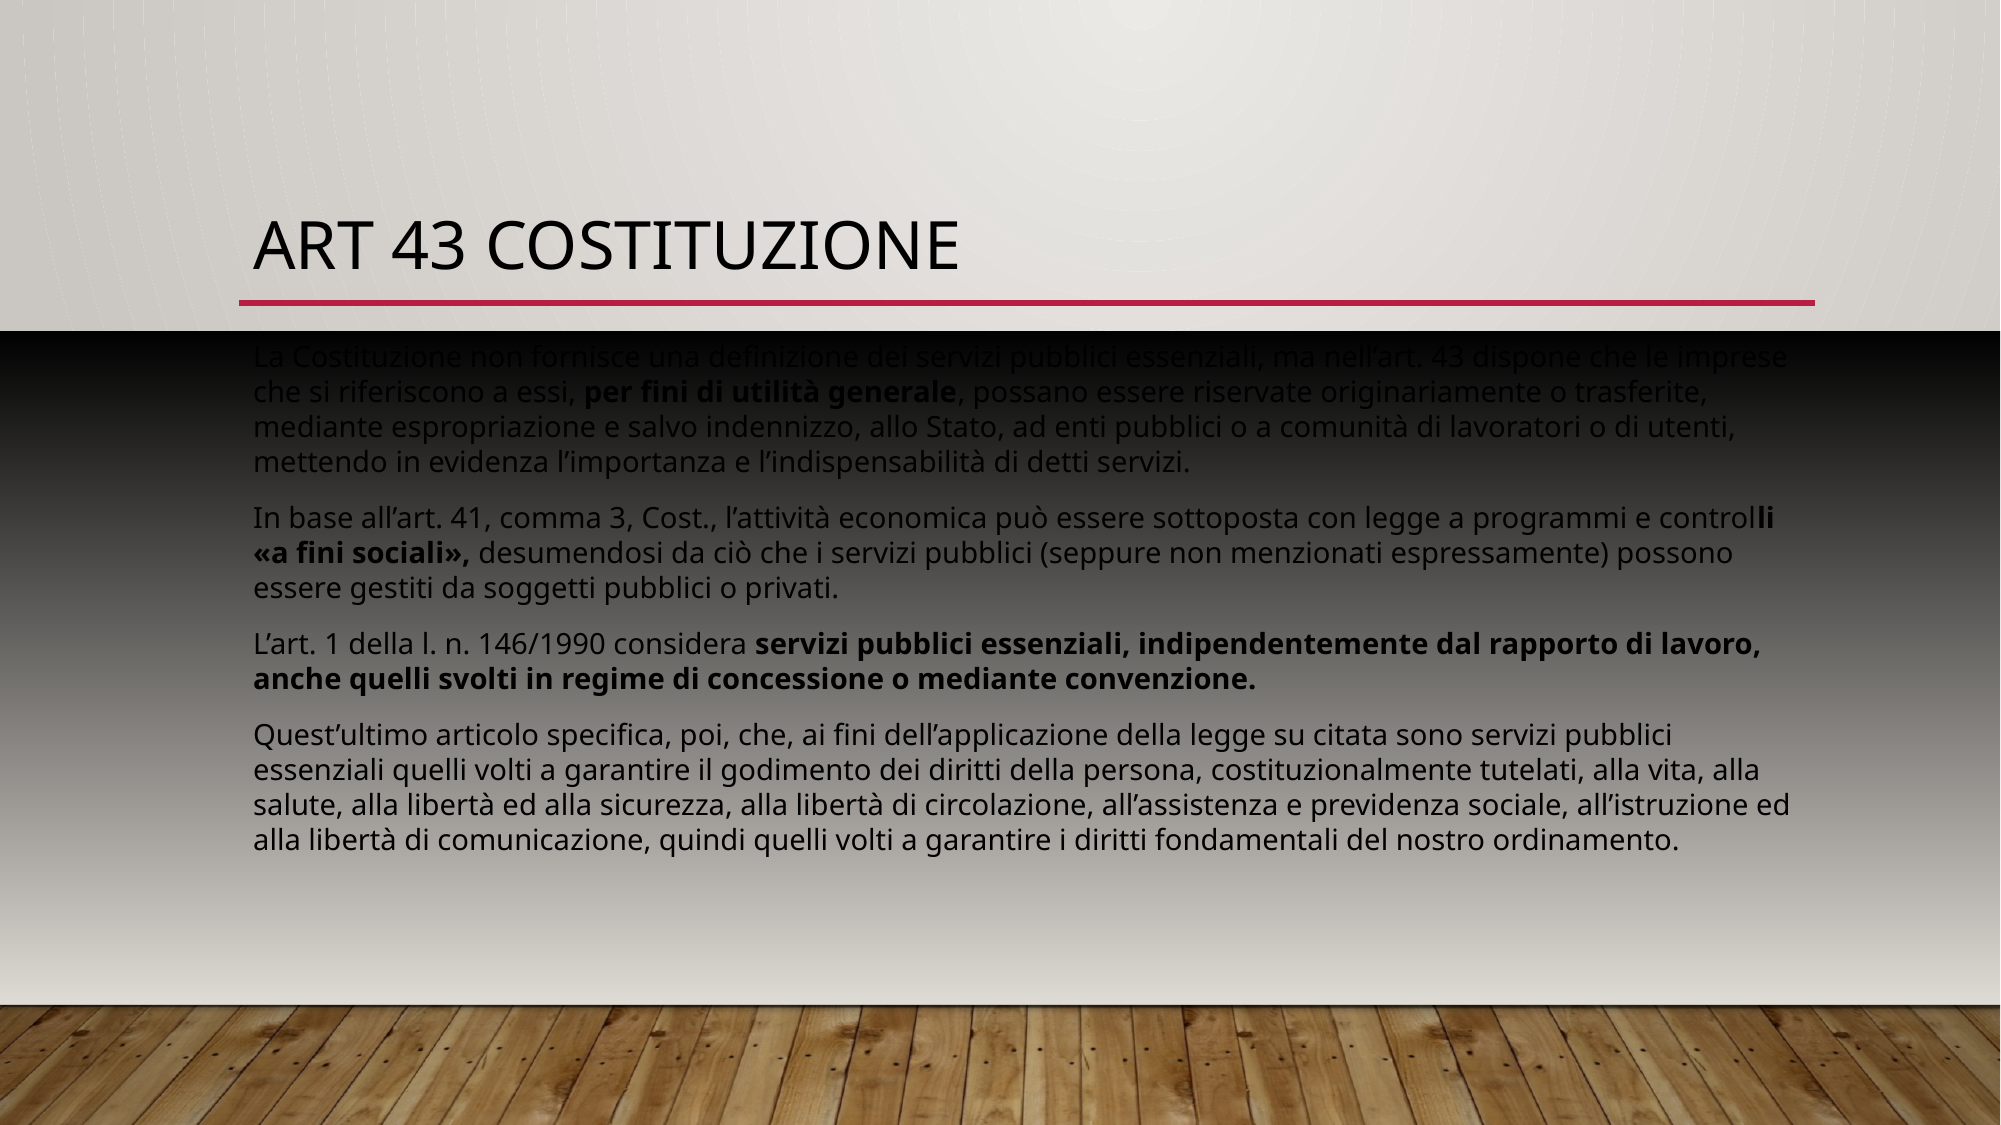

# Art 43 costituzione
La Costituzione non fornisce una definizione dei servizi pubblici essenziali, ma nell’art. 43 dispone che le imprese che si riferiscono a essi, per fini di utilità generale, possano essere riservate originariamente o trasferite, mediante espropriazione e salvo indennizzo, allo Stato, ad enti pubblici o a comunità di lavoratori o di utenti, mettendo in evidenza l’importanza e l’indispensabilità di detti servizi.
In base all’art. 41, comma 3, Cost., l’attività economica può essere sottoposta con legge a programmi e controlli «a fini sociali», desumendosi da ciò che i servizi pubblici (seppure non menzionati espressamente) possono essere gestiti da soggetti pubblici o privati.
L’art. 1 della l. n. 146/1990 considera servizi pubblici essenziali, indipendentemente dal rapporto di lavoro, anche quelli svolti in regime di concessione o mediante convenzione.
Quest’ultimo articolo specifica, poi, che, ai fini dell’applicazione della legge su citata sono servizi pubblici essenziali quelli volti a garantire il godimento dei diritti della persona, costituzionalmente tutelati, alla vita, alla salute, alla libertà ed alla sicurezza, alla libertà di circolazione, all’assistenza e previdenza sociale, all’istruzione ed alla libertà di comunicazione, quindi quelli volti a garantire i diritti fondamentali del nostro ordinamento.